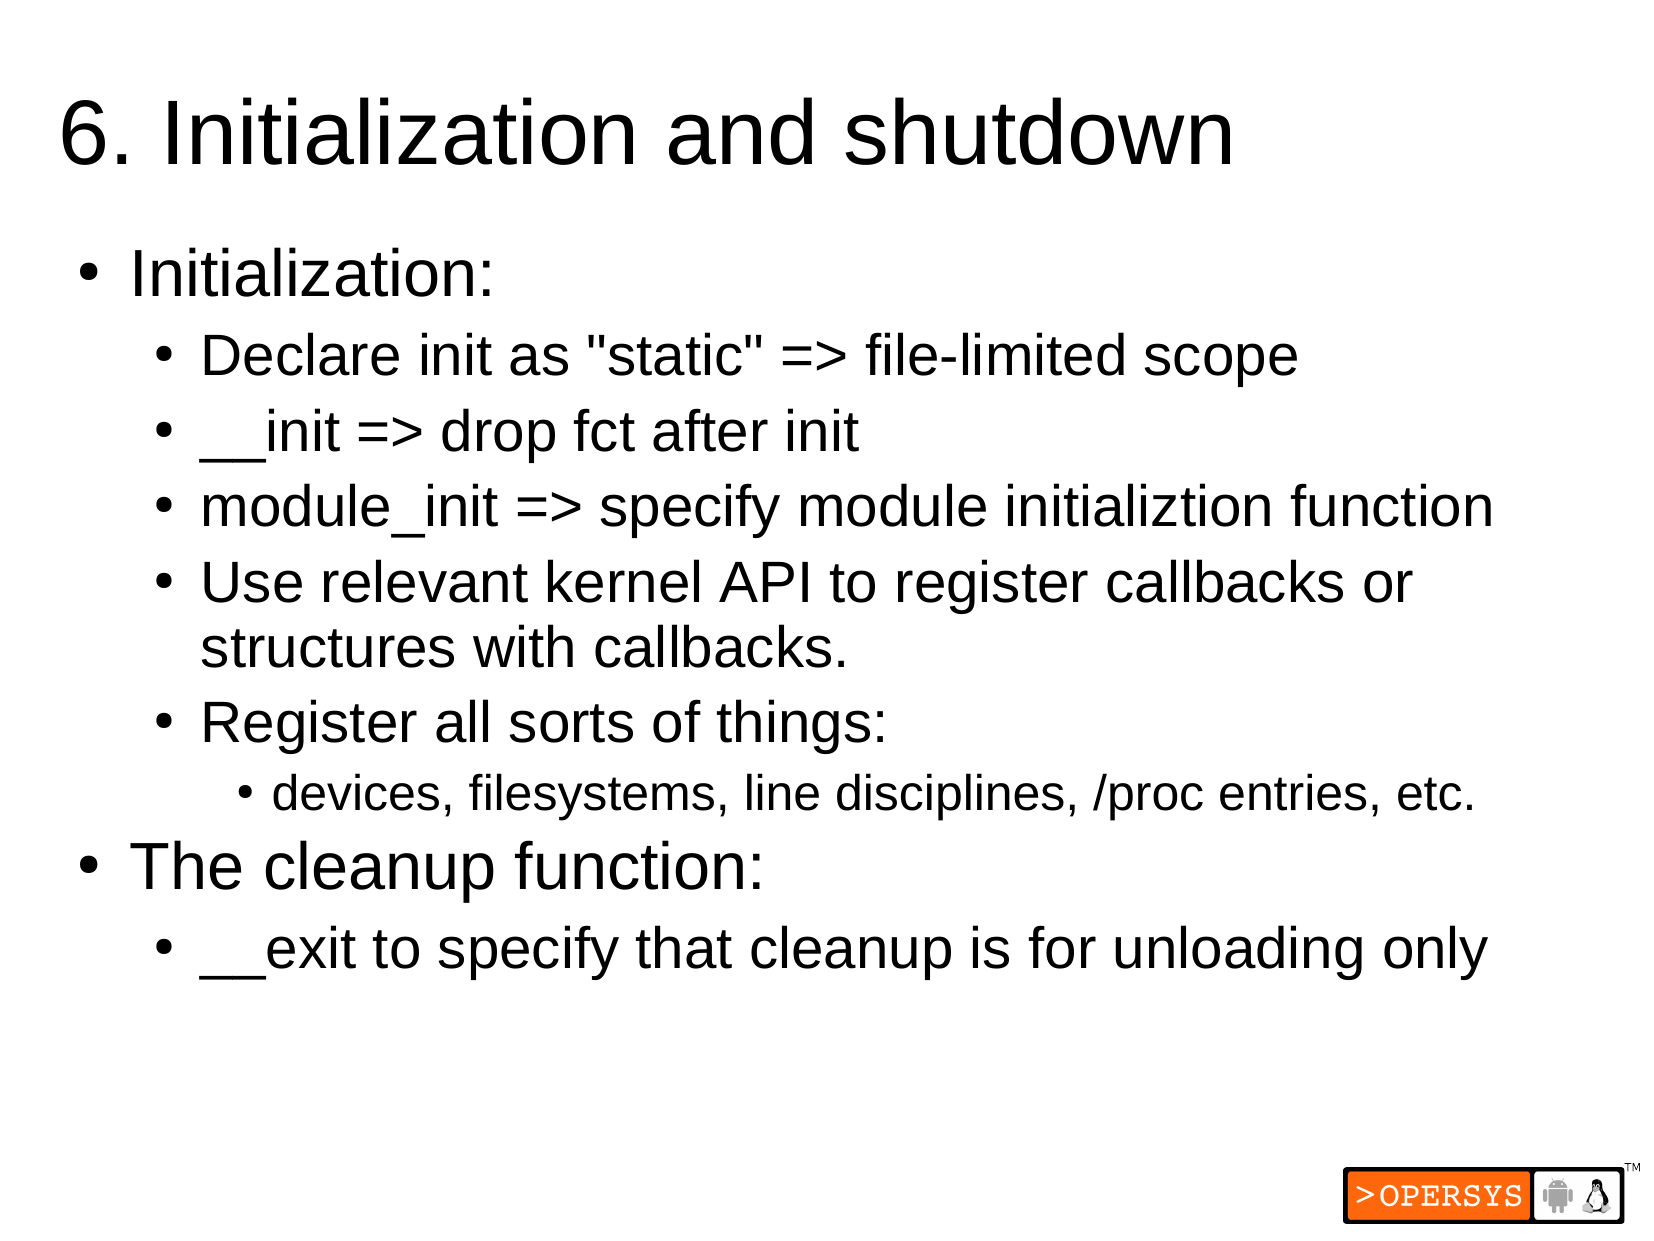

# 6. Initialization and shutdown
Initialization:
Declare init as "static" => file-limited scope
__init => drop fct after init
module_init => specify module initializtion function
Use relevant kernel API to register callbacks or structures with callbacks.
Register all sorts of things:
devices, filesystems, line disciplines, /proc entries, etc.
The cleanup function:
__exit to specify that cleanup is for unloading only